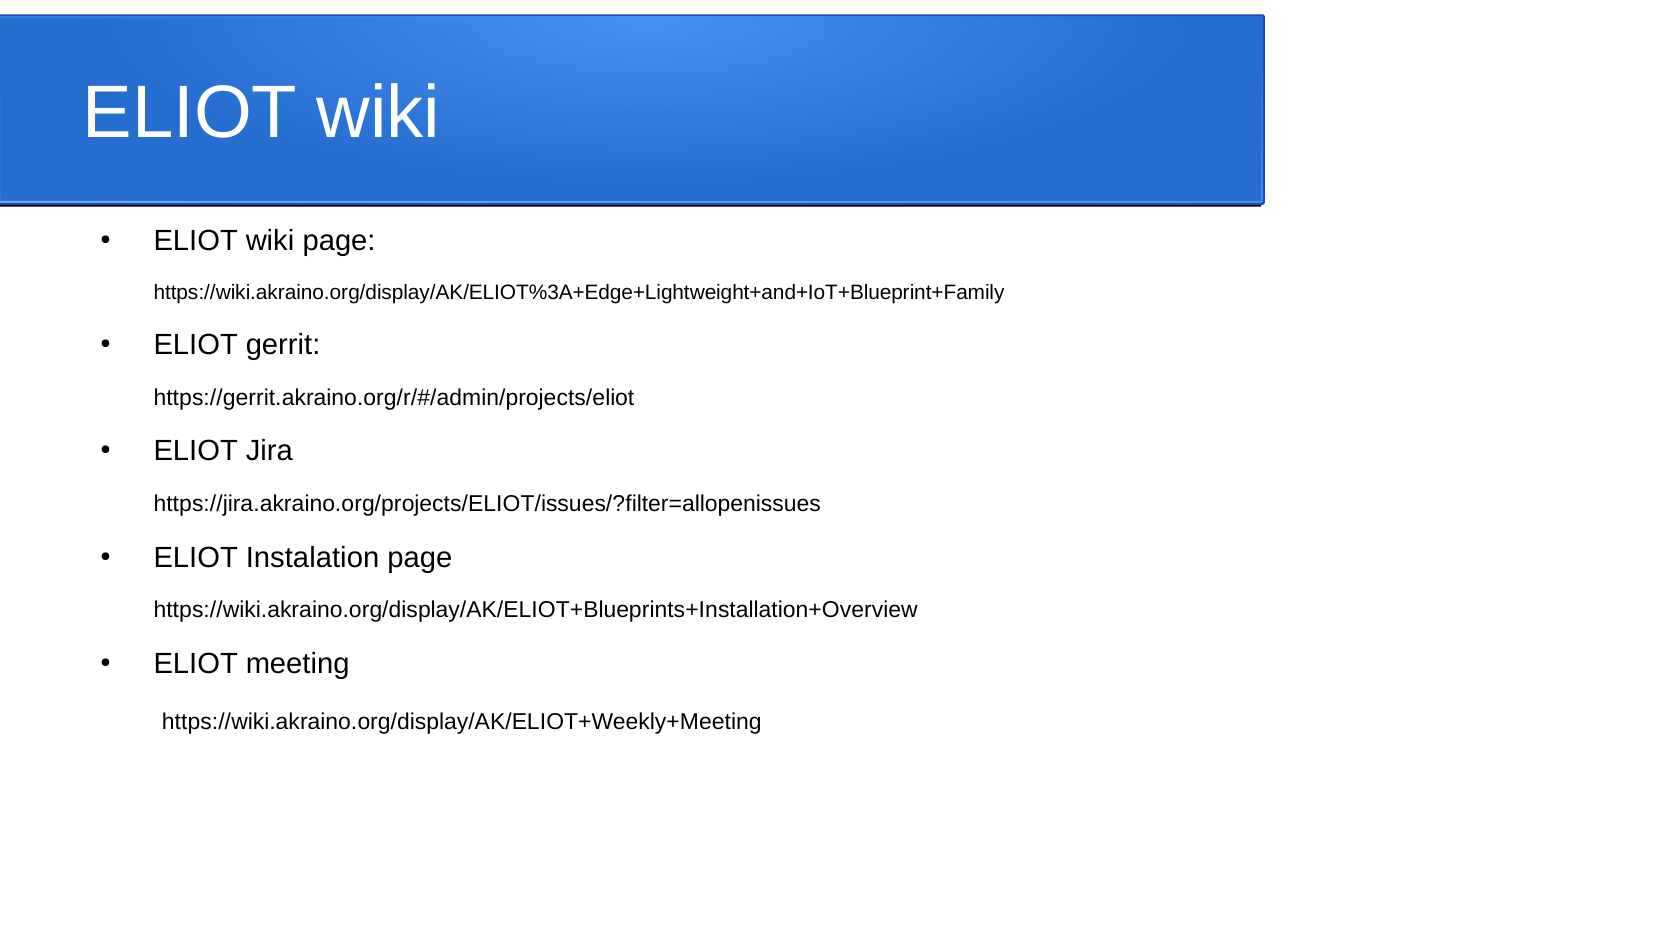

# ELIOT wiki
ELIOT wiki page:
https://wiki.akraino.org/display/AK/ELIOT%3A+Edge+Lightweight+and+IoT+Blueprint+Family
ELIOT gerrit:
https://gerrit.akraino.org/r/#/admin/projects/eliot
ELIOT Jira
https://jira.akraino.org/projects/ELIOT/issues/?filter=allopenissues
ELIOT Instalation page
https://wiki.akraino.org/display/AK/ELIOT+Blueprints+Installation+Overview
ELIOT meeting
 https://wiki.akraino.org/display/AK/ELIOT+Weekly+Meeting